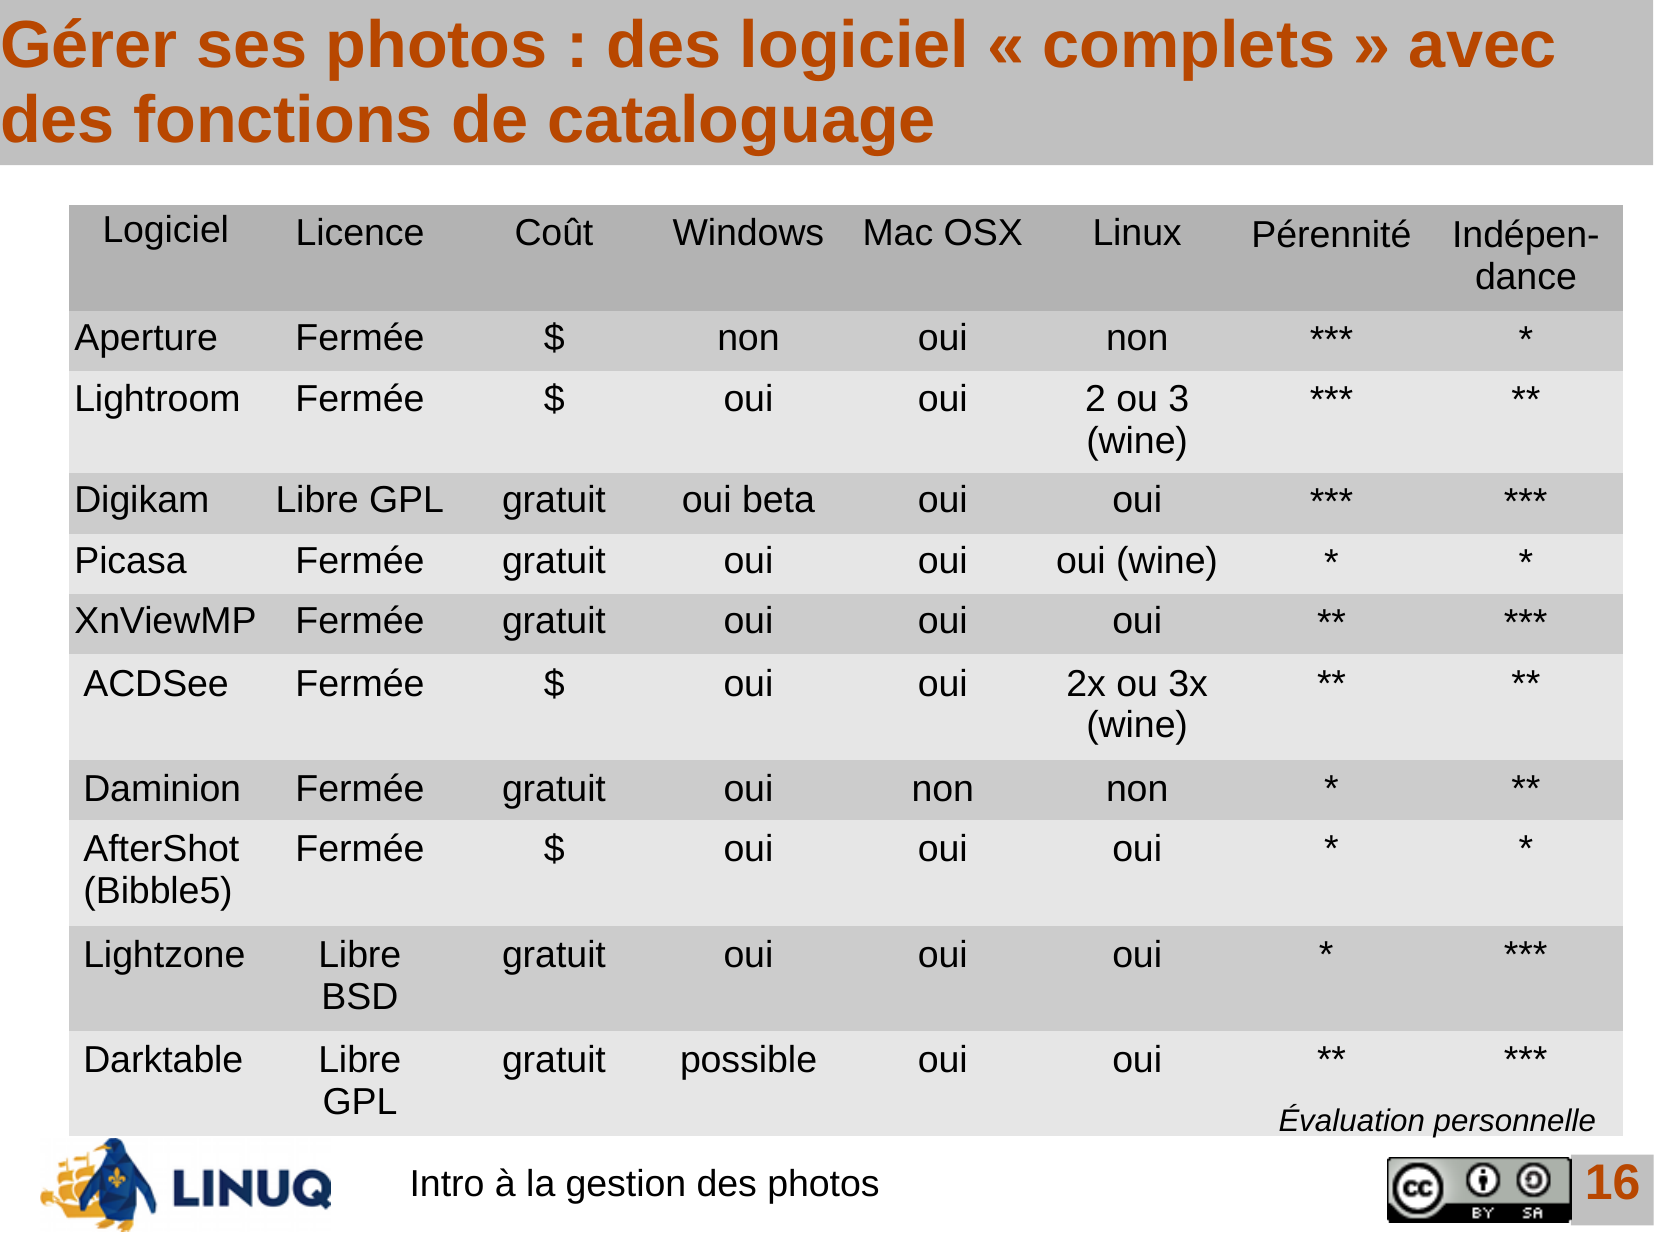

# Gérer ses photos : des logiciel « complets » avec des fonctions de cataloguage
| Logiciel | Licence | Coût | Windows | Mac OSX | Linux | Pérennité | Indépen- dance |
| --- | --- | --- | --- | --- | --- | --- | --- |
| Aperture | Fermée | $ | non | oui | non | \*\*\* | \* |
| Lightroom | Fermée | $ | oui | oui | 2 ou 3 (wine) | \*\*\* | \*\* |
| Digikam | Libre GPL | gratuit | oui beta | oui | oui | \*\*\* | \*\*\* |
| Picasa | Fermée | gratuit | oui | oui | oui (wine) | \* | \* |
| XnViewMP | Fermée | gratuit | oui | oui | oui | \*\* | \*\*\* |
| ACDSee | Fermée | $ | oui | oui | 2x ou 3x (wine) | \*\* | \*\* |
| Daminion | Fermée | gratuit | oui | non | non | \* | \*\* |
| AfterShot (Bibble5) | Fermée | $ | oui | oui | oui | \* | \* |
| Lightzone | Libre BSD | gratuit | oui | oui | oui | \* | \*\*\* |
| Darktable | Libre GPL | gratuit | possible | oui | oui | \*\* | \*\*\* |
Évaluation personnelle
16